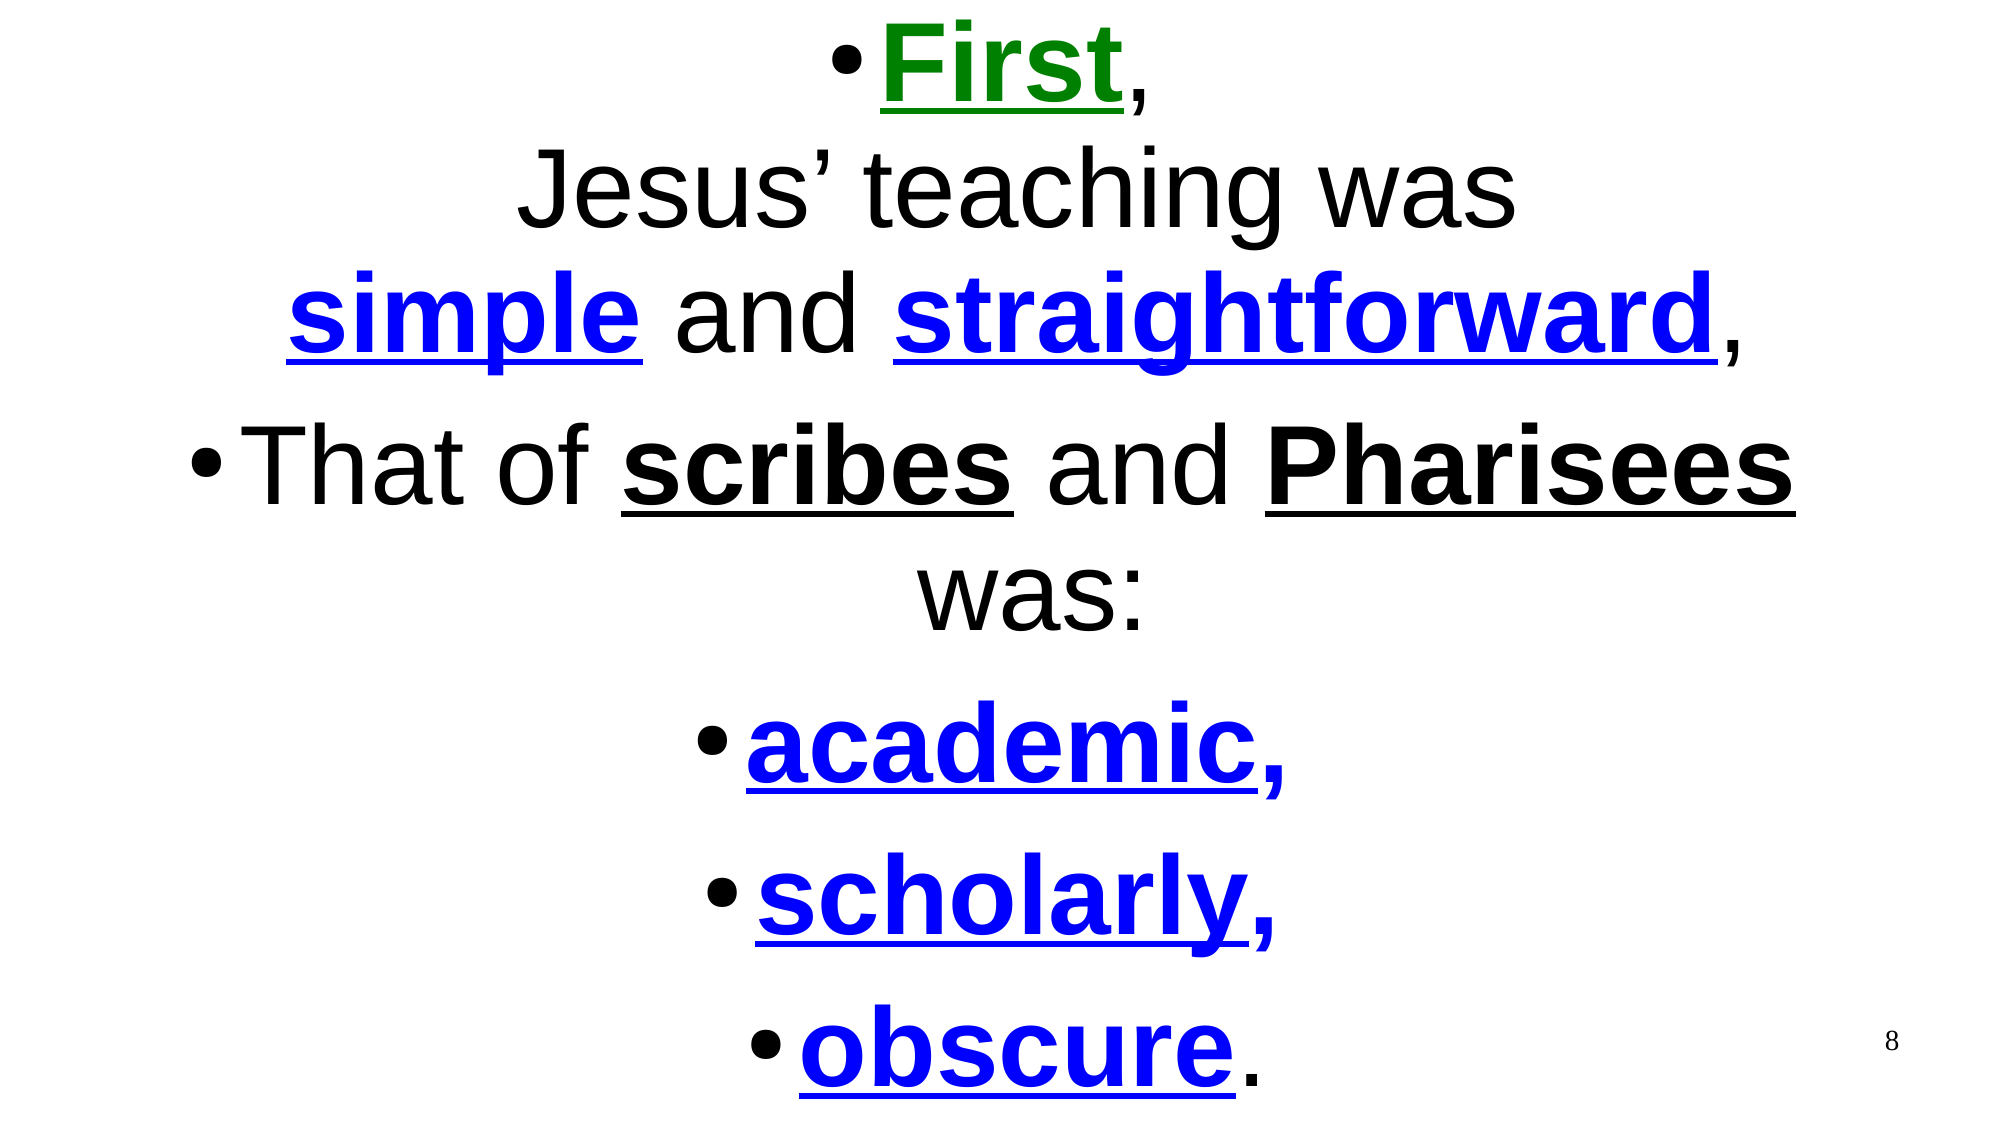

# First, Jesus’ teaching was simple and straightforward,
That of scribes and Pharisees
was:
academic,
scholarly,
obscure.
8